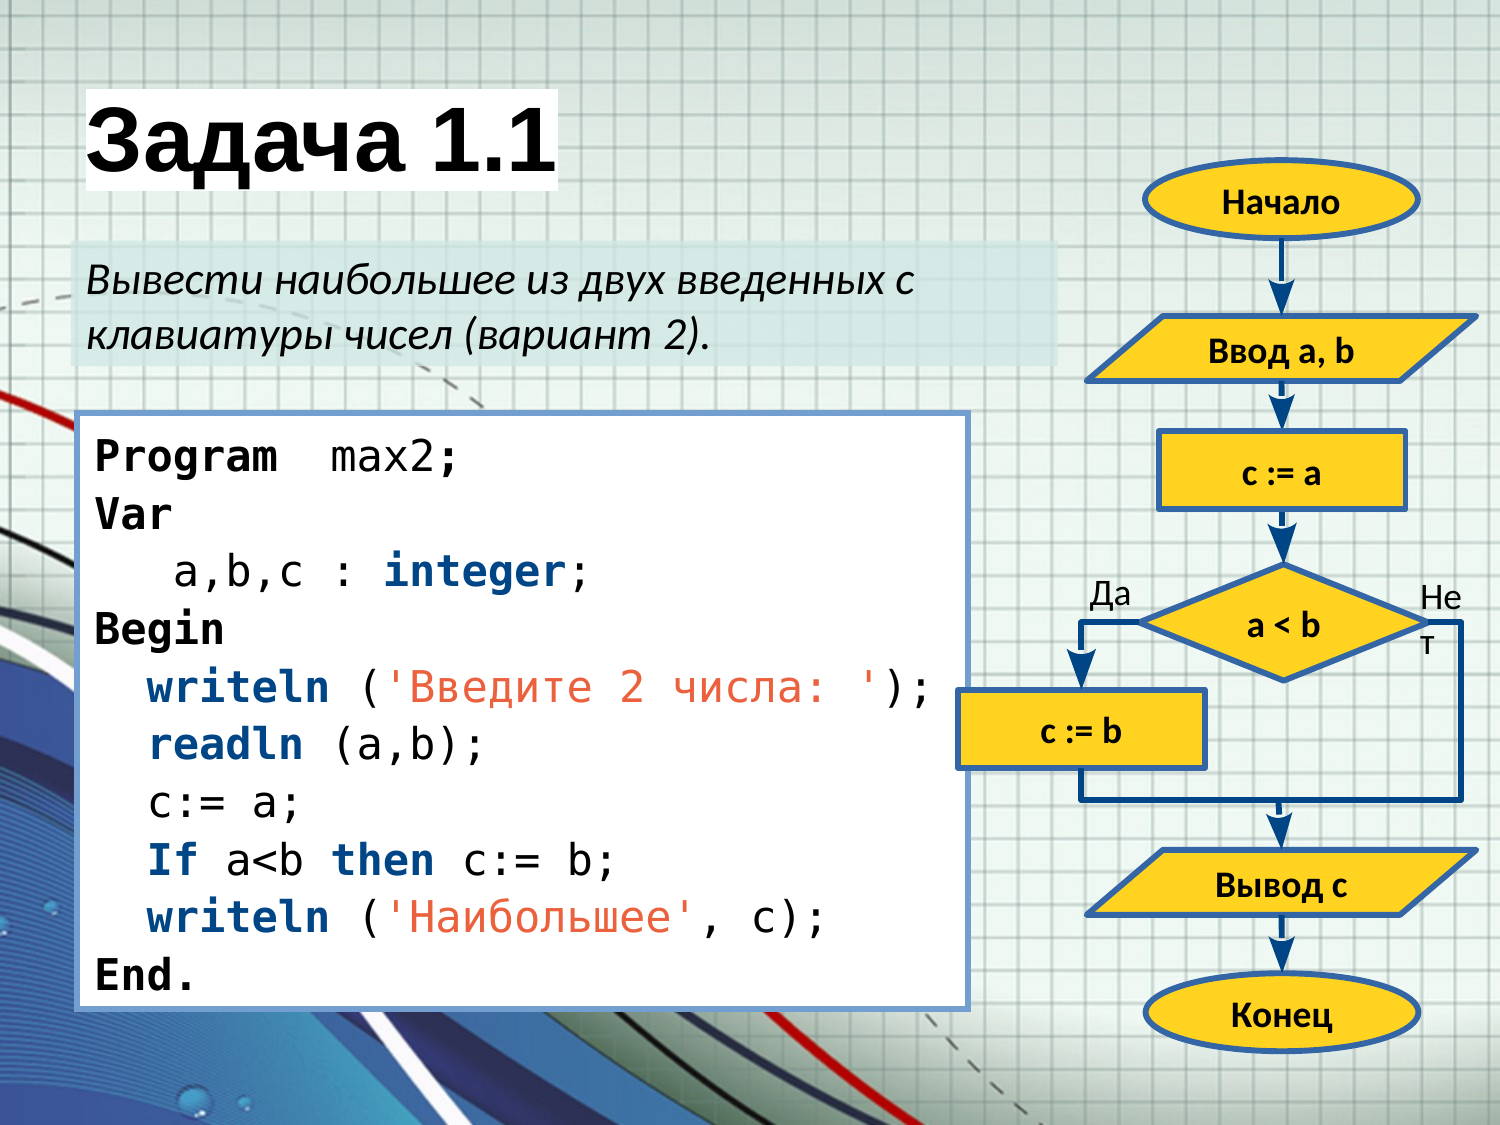

# Задача 1.1
Начало
Ввод a, b
c := a
Да
a < b
Нет
c := b
Вывод c
Конец
Вывести наибольшее из двух введенных с клавиатуры чисел (вариант 2).
Program max2;
Var
 a,b,c : integer;
Begin
 writeln ('Введите 2 числа: ');
 readln (a,b);
 c:= a;
 If a<b then c:= b;
 writeln ('Наибольшее', c);
End.